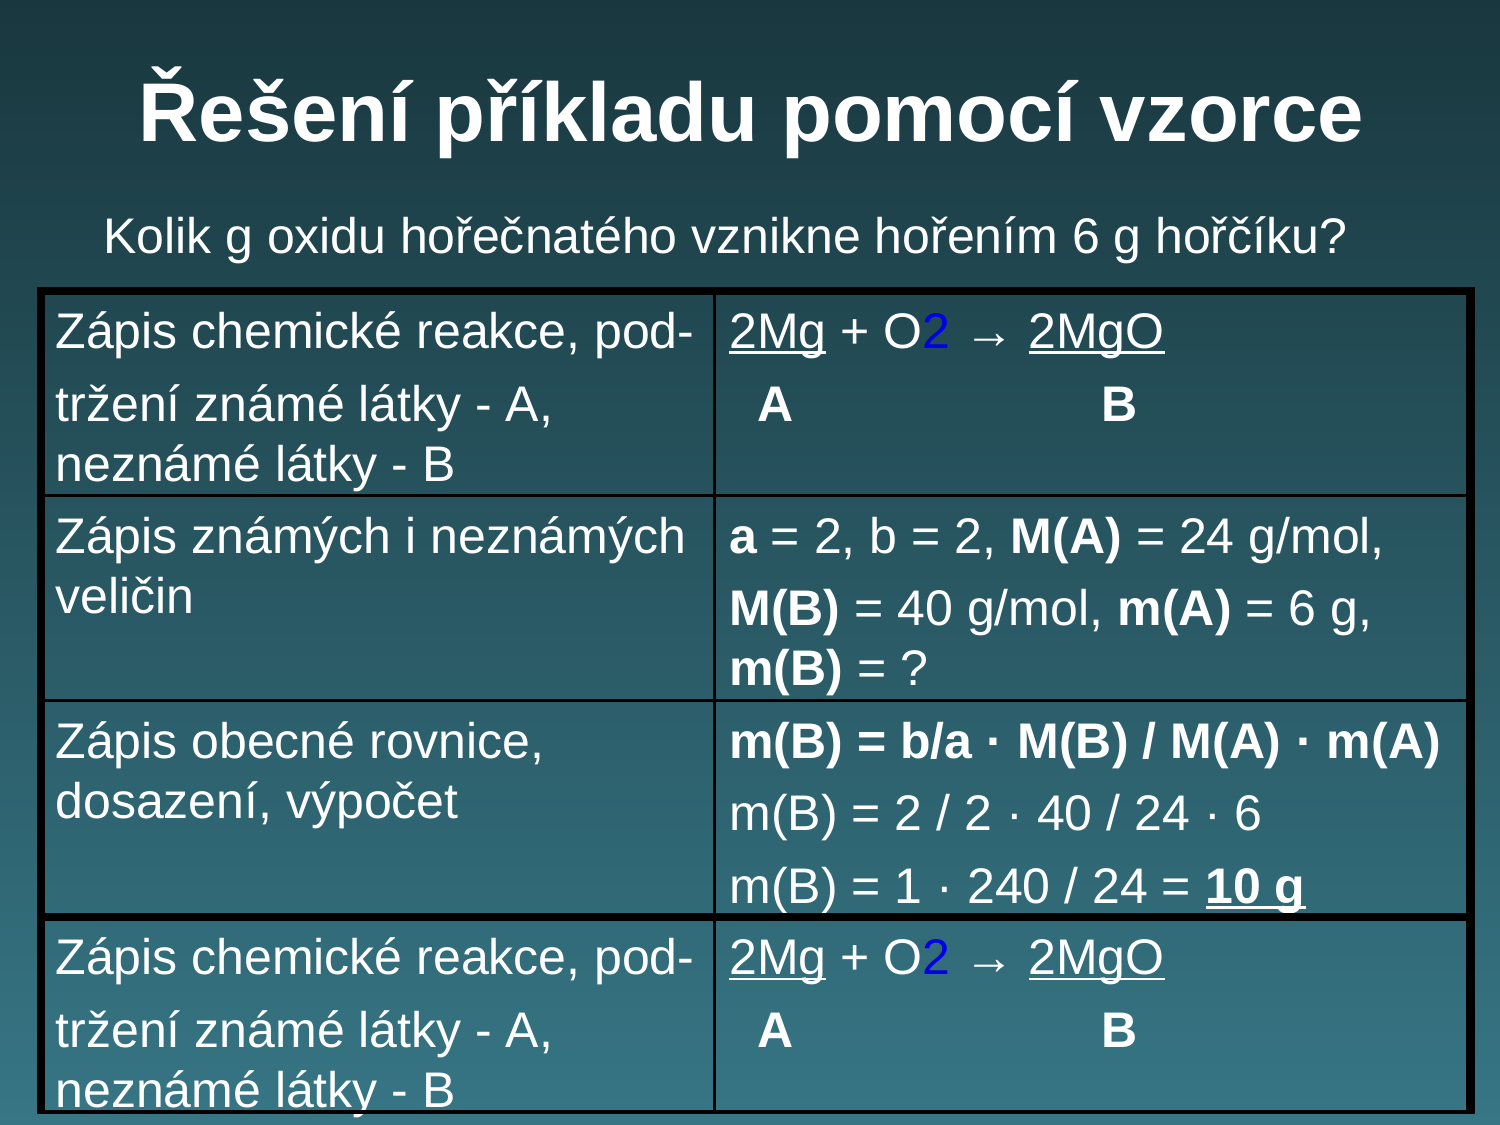

# Řešení příkladu pomocí vzorce
Kolik g oxidu hořečnatého vznikne hořením 6 g hořčíku?
| Zápis chemické reakce, pod- tržení známé látky - A, neznámé látky - B | 2Mg + O2 → 2MgO A B |
| --- | --- |
| Zápis známých i neznámých veličin | a = 2, b = 2, M(A) = 24 g/mol, M(B) = 40 g/mol, m(A) = 6 g, m(B) = ? |
| Zápis obecné rovnice, dosazení, výpočet | m(B) = b/a · M(B) / M(A) · m(A) m(B) = 2 / 2 · 40 / 24 · 6 m(B) = 1 · 240 / 24 = 10 g |
| Zápis chemické reakce, pod- tržení známé látky - A, neznámé látky - B | 2Mg + O2 → 2MgO A B |